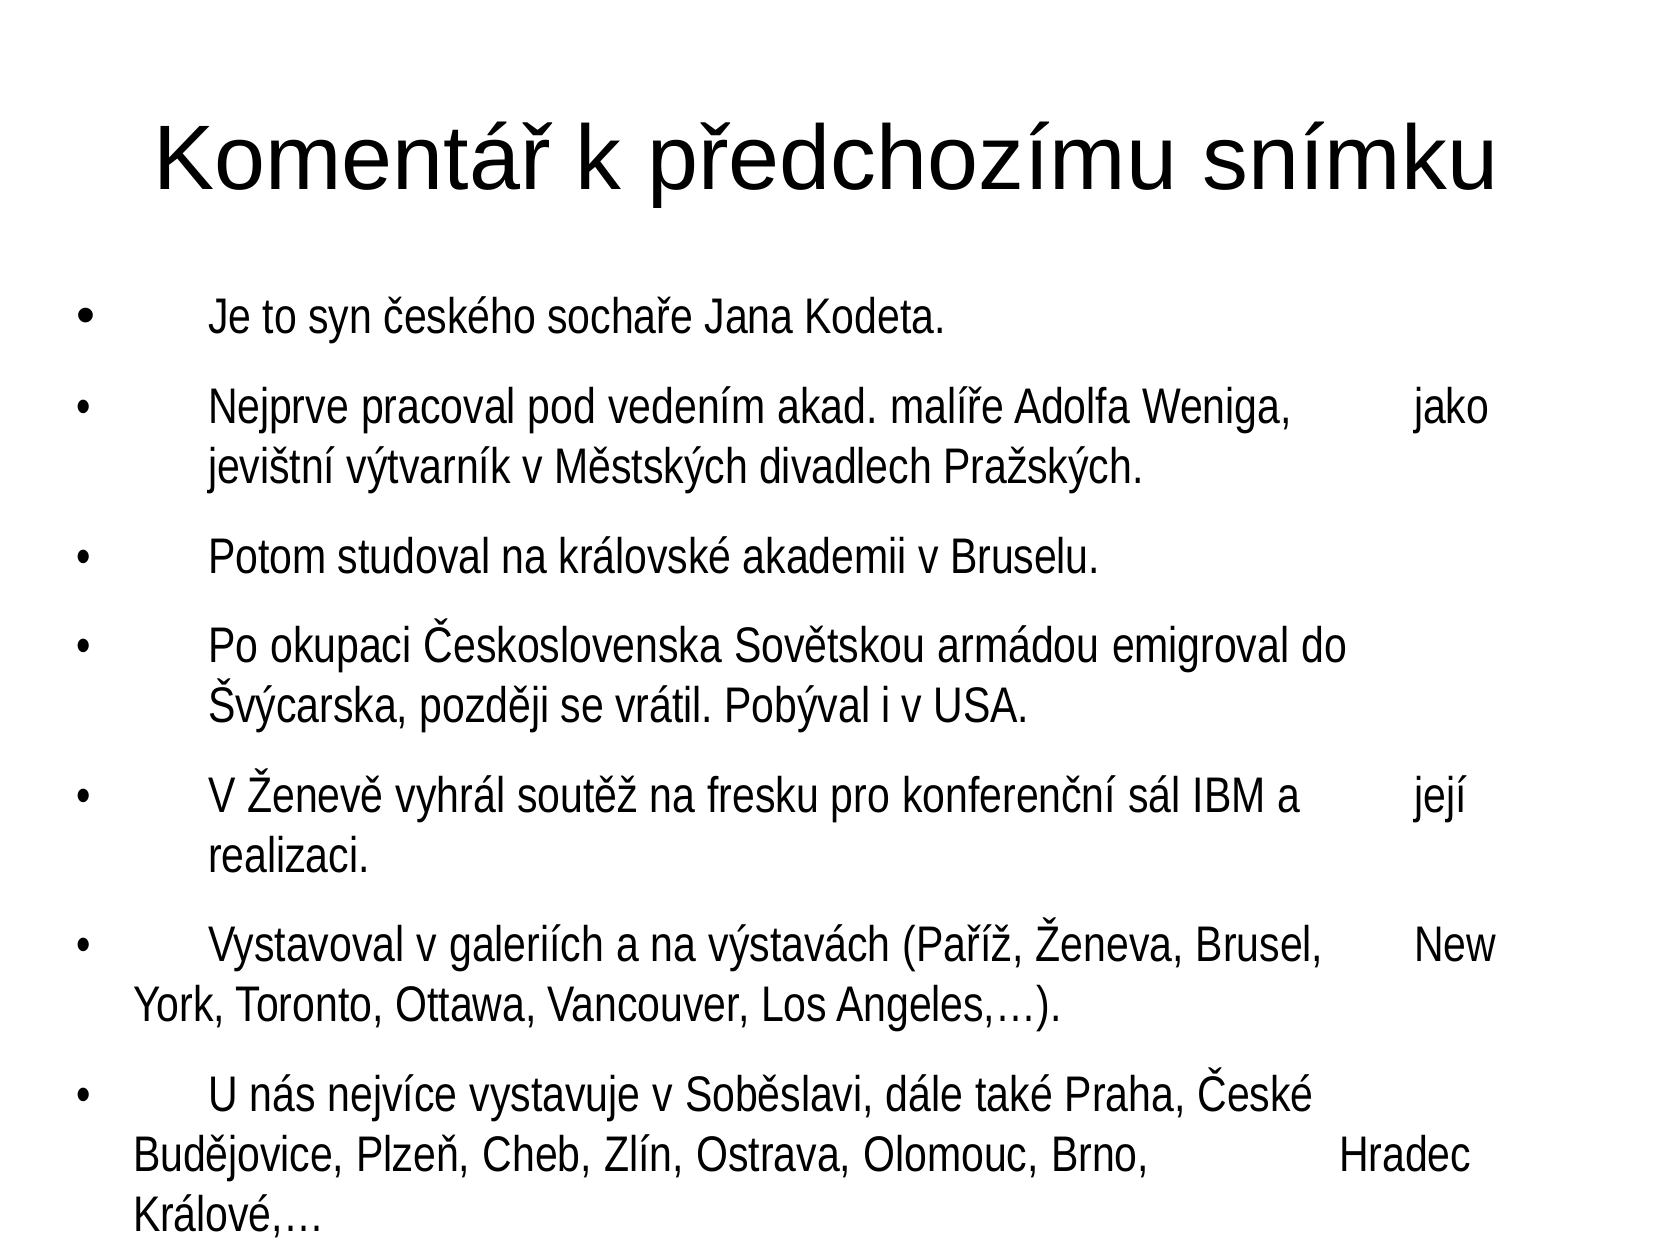

# Komentář k předchozímu snímku
•	Je to syn českého sochaře Jana Kodeta.
•	Nejprve pracoval pod vedením akad. malíře Adolfa Weniga, 		jako 		jevištní výtvarník v Městských divadlech Pražských.
•	Potom studoval na královské akademii v Bruselu.
•	Po okupaci Československa Sovětskou armádou emigroval do 				Švýcarska, později se vrátil. Pobýval i v USA.
•	V Ženevě vyhrál soutěž na fresku pro konferenční sál IBM a 		její 			realizaci.
•	Vystavoval v galeriích a na výstavách (Paříž, Ženeva, Brusel, 		New 	York, Toronto, Ottawa, Vancouver, Los Angeles,…).
•	U nás nejvíce vystavuje v Soběslavi, dále také Praha, České 				Budějovice, Plzeň, Cheb, Zlín, Ostrava, Olomouc, Brno, 			Hradec 		Králové,…
•	Jeho obrazy jsou namalovány olejem na plátně.
•	Také se zabývá grafikou.